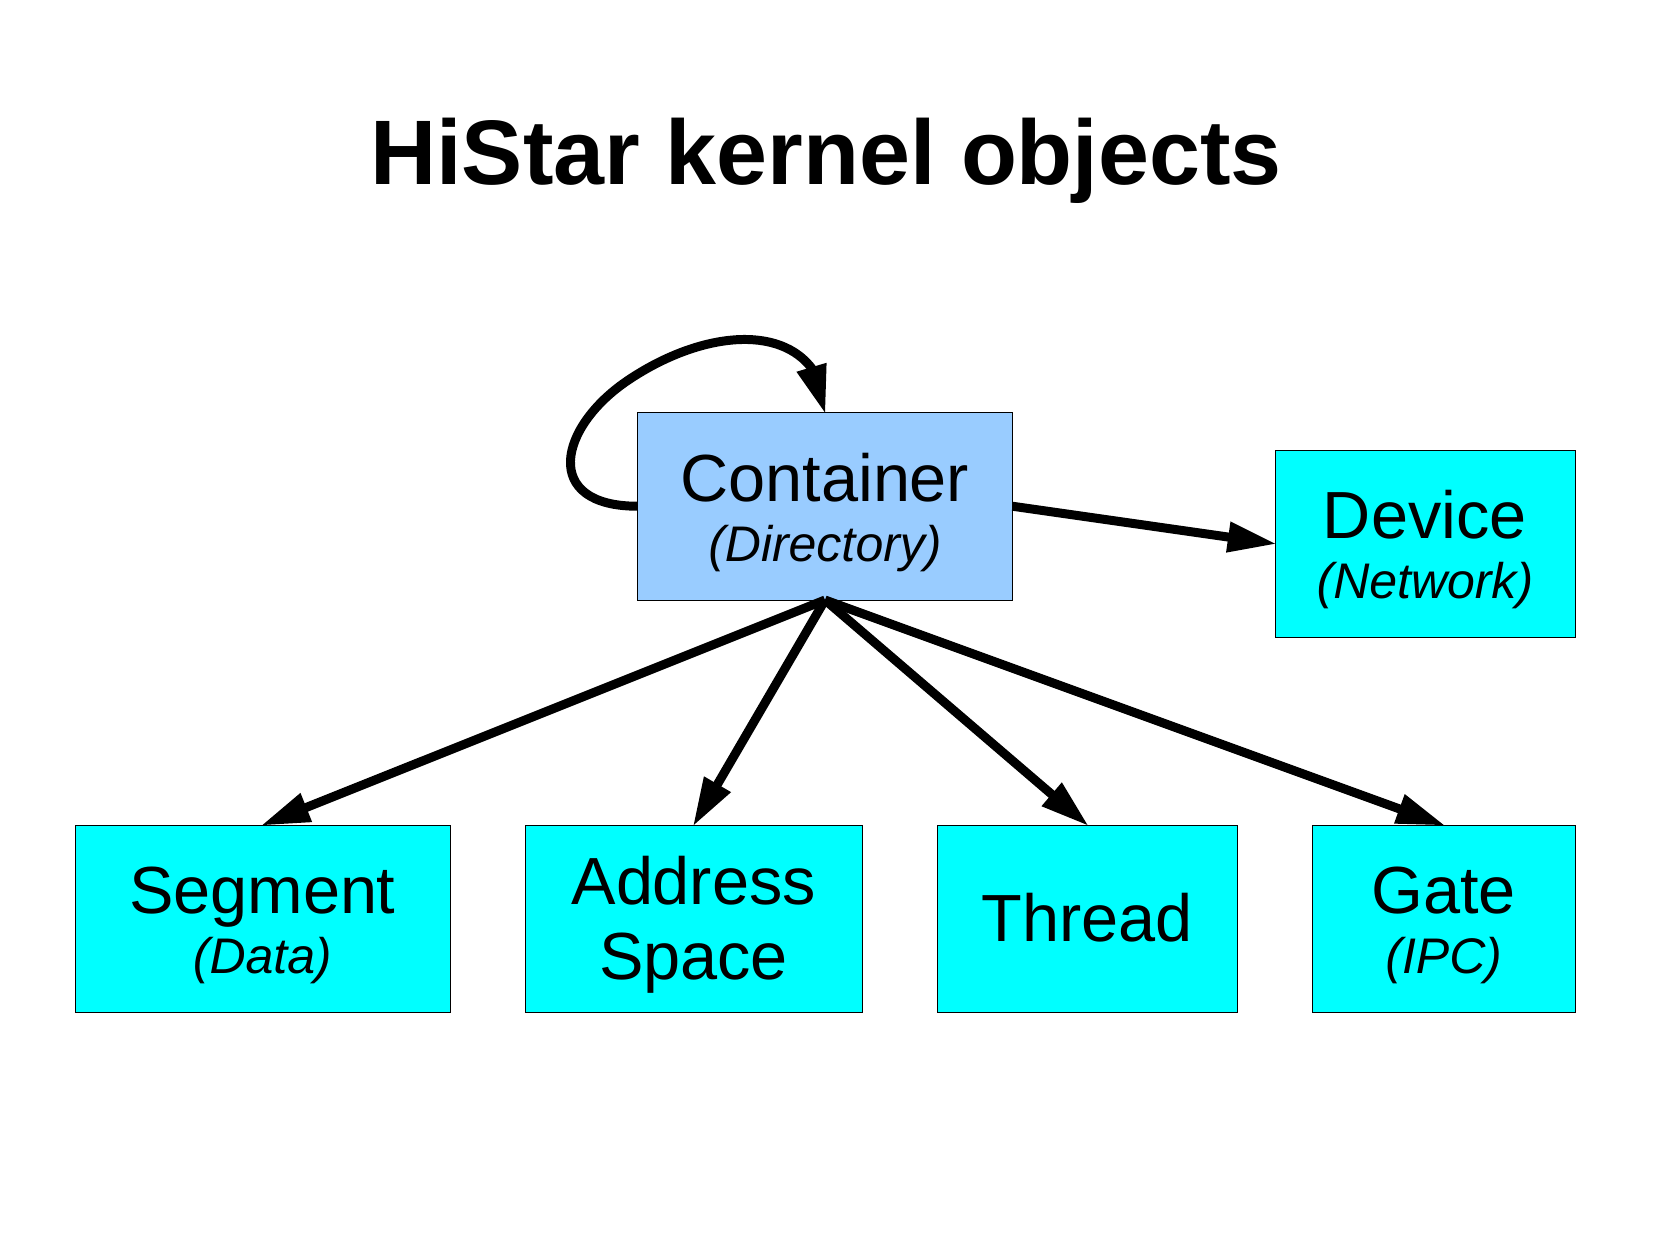

# HiStar kernel objects
Container
(Directory)
Device
(Network)
Segment
(Data)
Address
Space
Thread
Gate
(IPC)